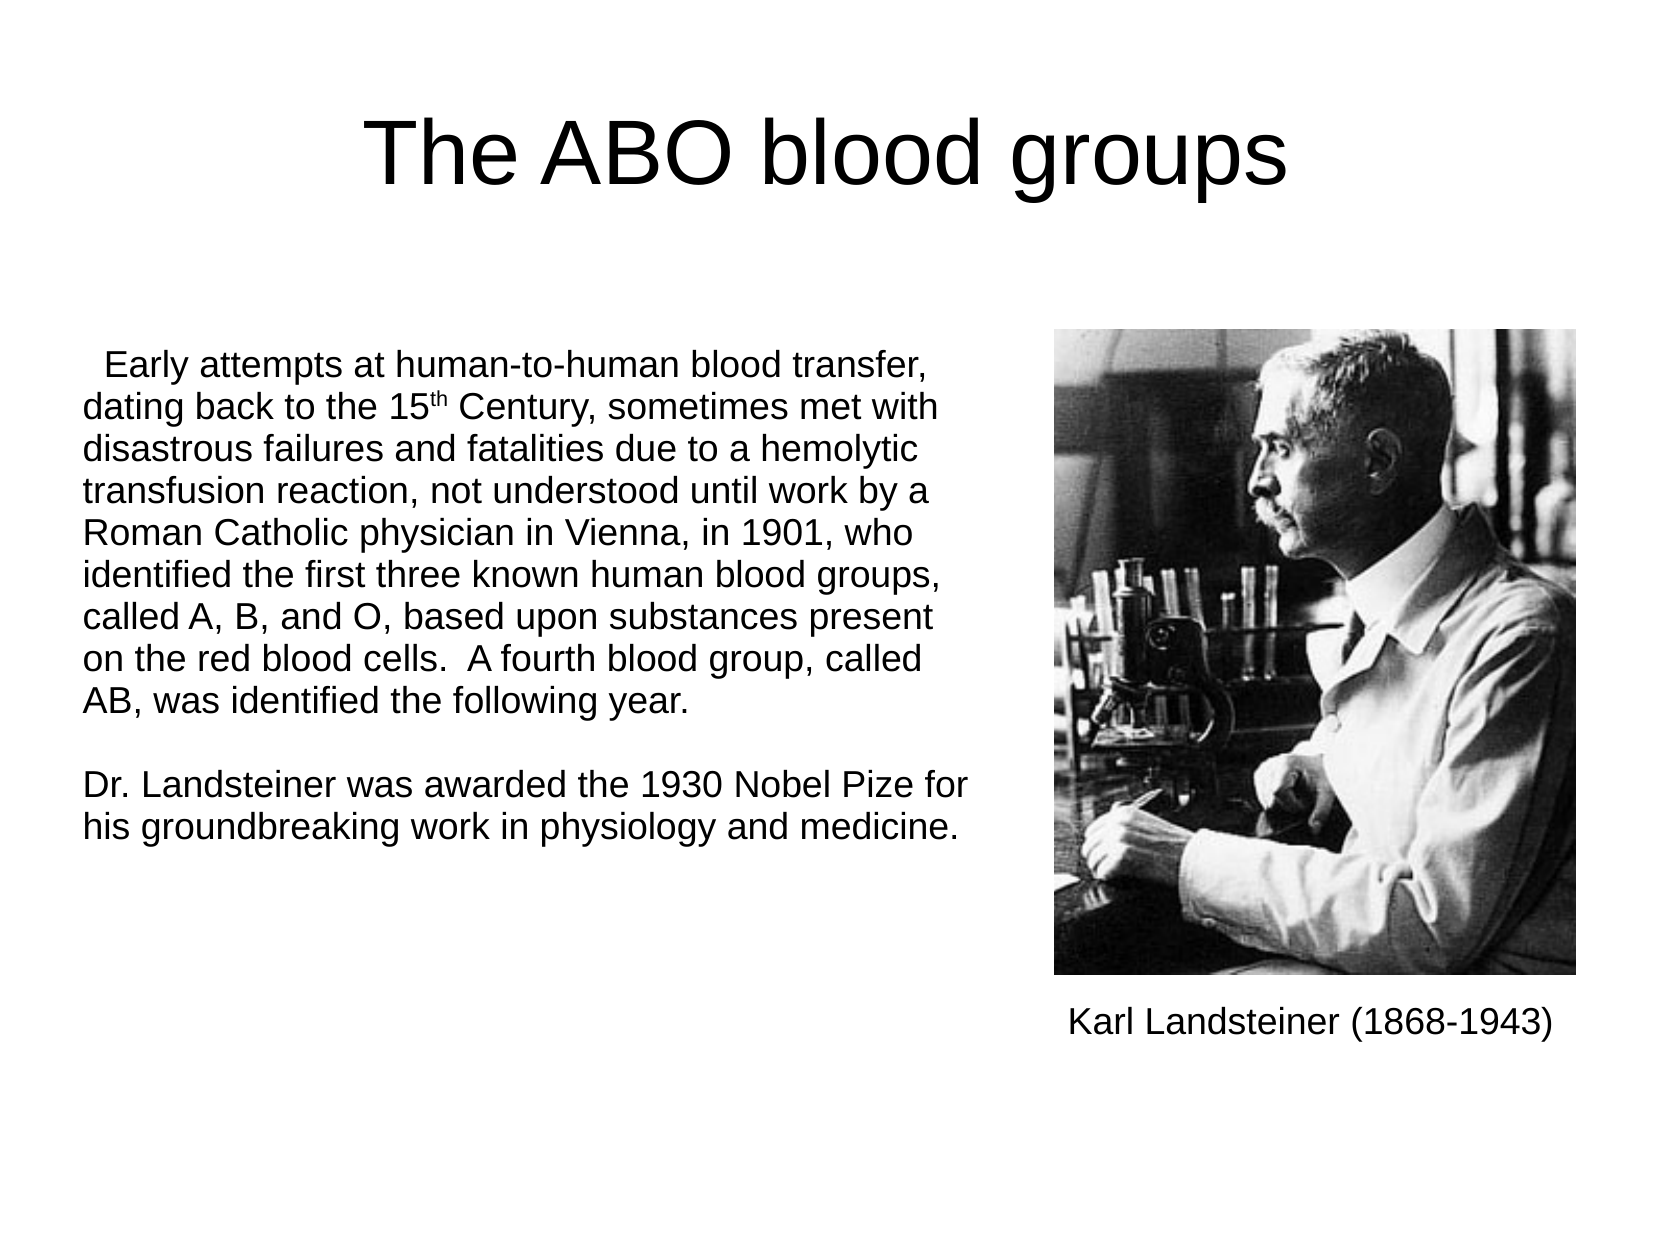

# The ABO blood groups
 Early attempts at human-to-human blood transfer,
dating back to the 15th Century, sometimes met with
disastrous failures and fatalities due to a hemolytic
transfusion reaction, not understood until work by a
Roman Catholic physician in Vienna, in 1901, who
identified the first three known human blood groups,
called A, B, and O, based upon substances present
on the red blood cells. A fourth blood group, called
AB, was identified the following year.
Dr. Landsteiner was awarded the 1930 Nobel Pize for
his groundbreaking work in physiology and medicine.
 Karl Landsteiner (1868-1943)